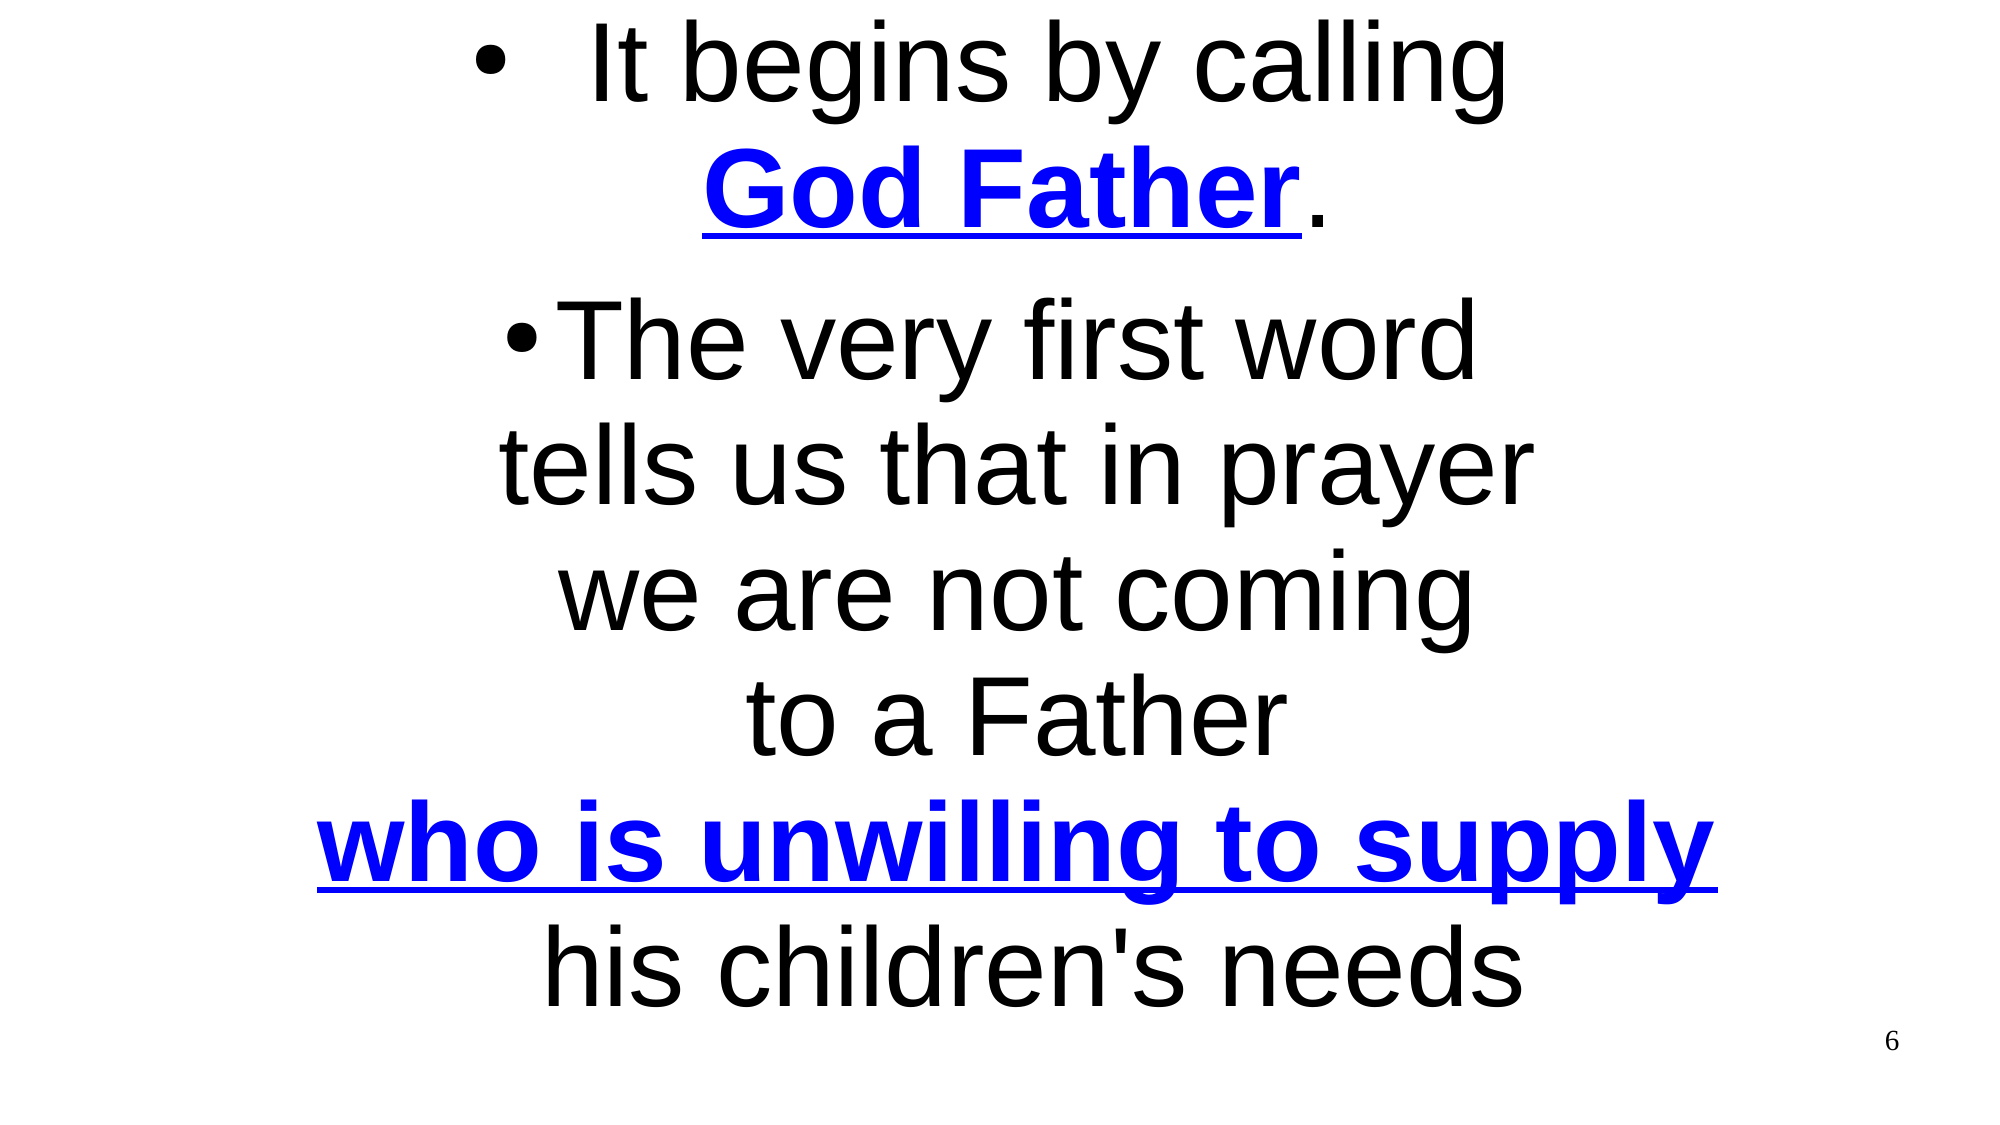

# It begins by calling God Father.
The very first word
tells us that in prayer
we are not coming
to a Father
who is unwilling to supply
his children's needs
6